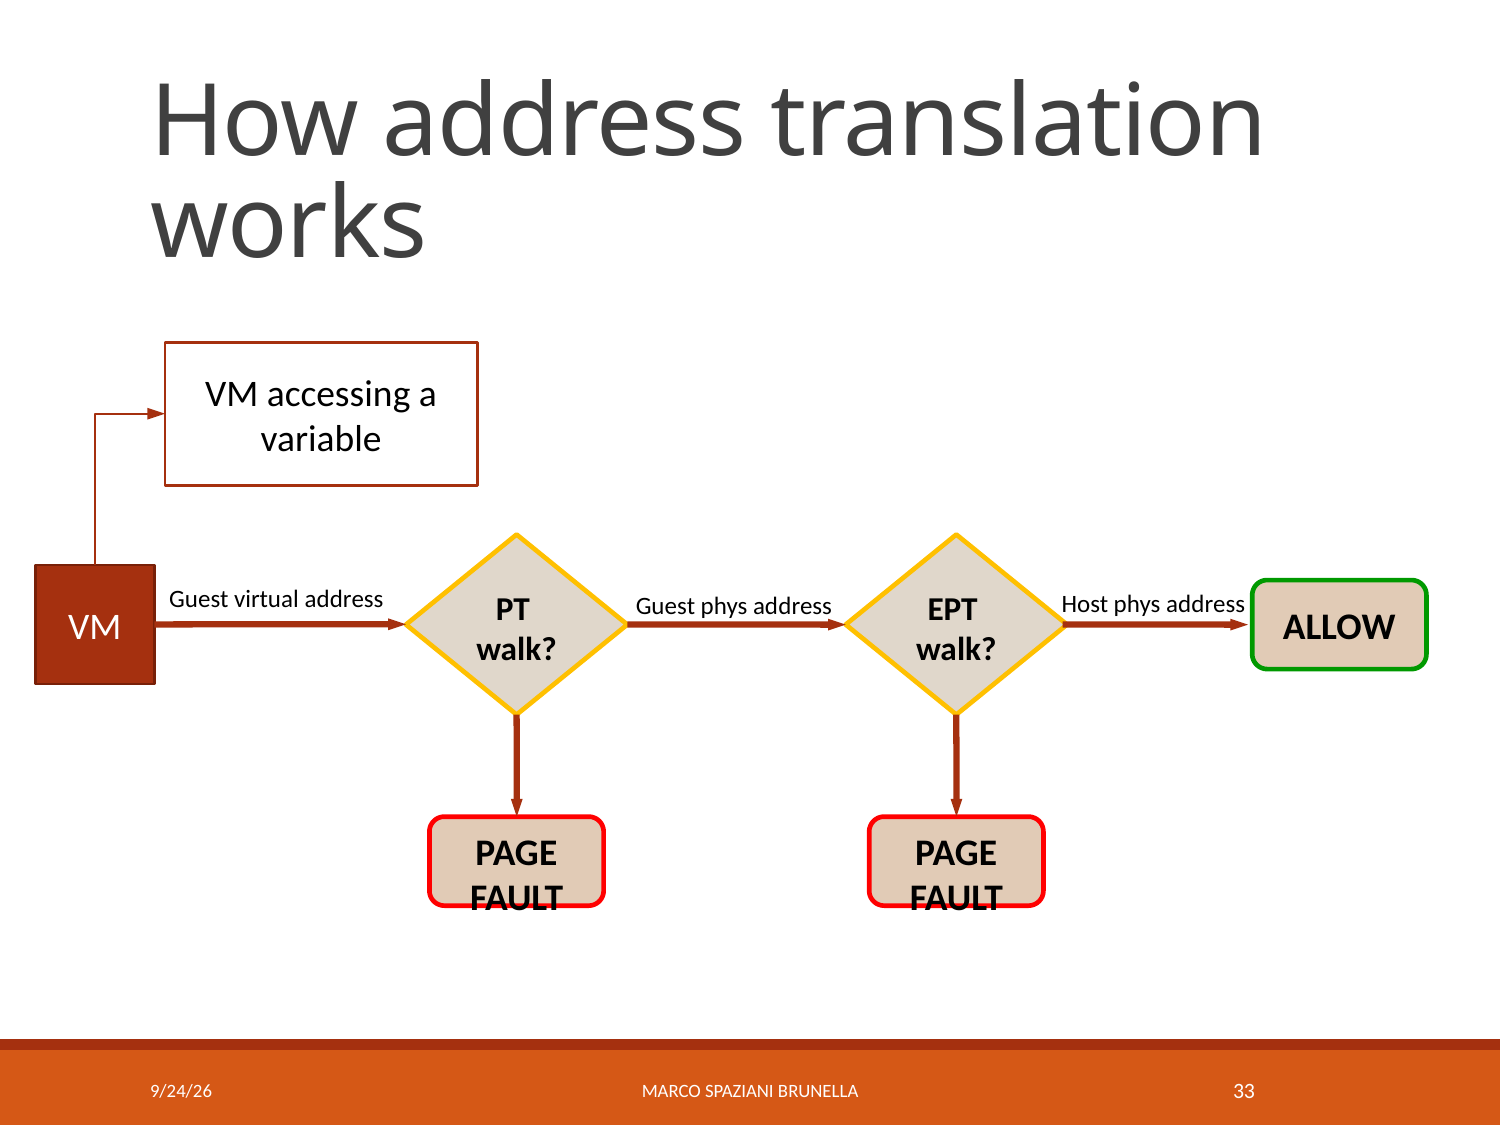

How address translation works
VM accessing a variable
PT
walk?
EPT
walk?
VM
Guest virtual address
Host phys address
ALLOW
Guest phys address
PAGE FAULT
PAGE FAULT
Marco Spaziani Brunella